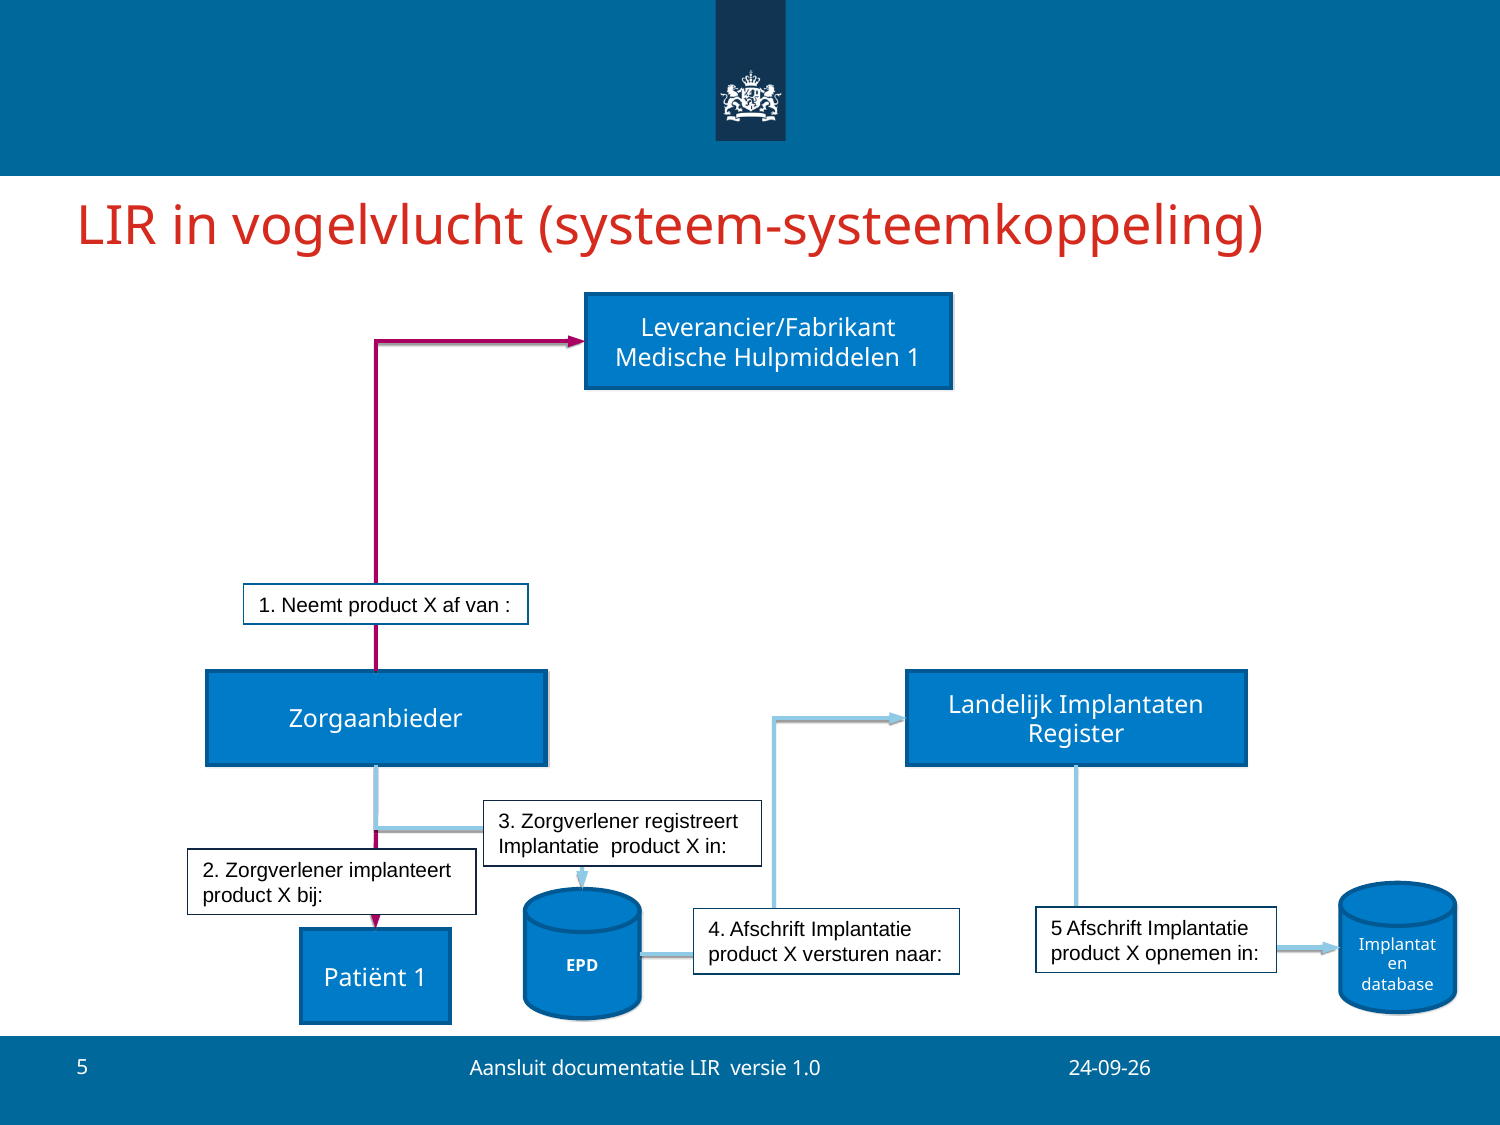

# LIR in vogelvlucht (systeem-systeemkoppeling)
Leverancier/Fabrikant Medische Hulpmiddelen 1
1. Neemt product X af van :
Zorgaanbieder
Landelijk Implantaten Register
3. Zorgverlener registreert
Implantatie product X in:
2. Zorgverlener implanteert
product X bij:
Implantaten database
EPD
5 Afschrift Implantatie
product X opnemen in:
4. Afschrift Implantatie
product X versturen naar:
Patiënt 1
4
Aansluit documentatie LIR versie 1.0